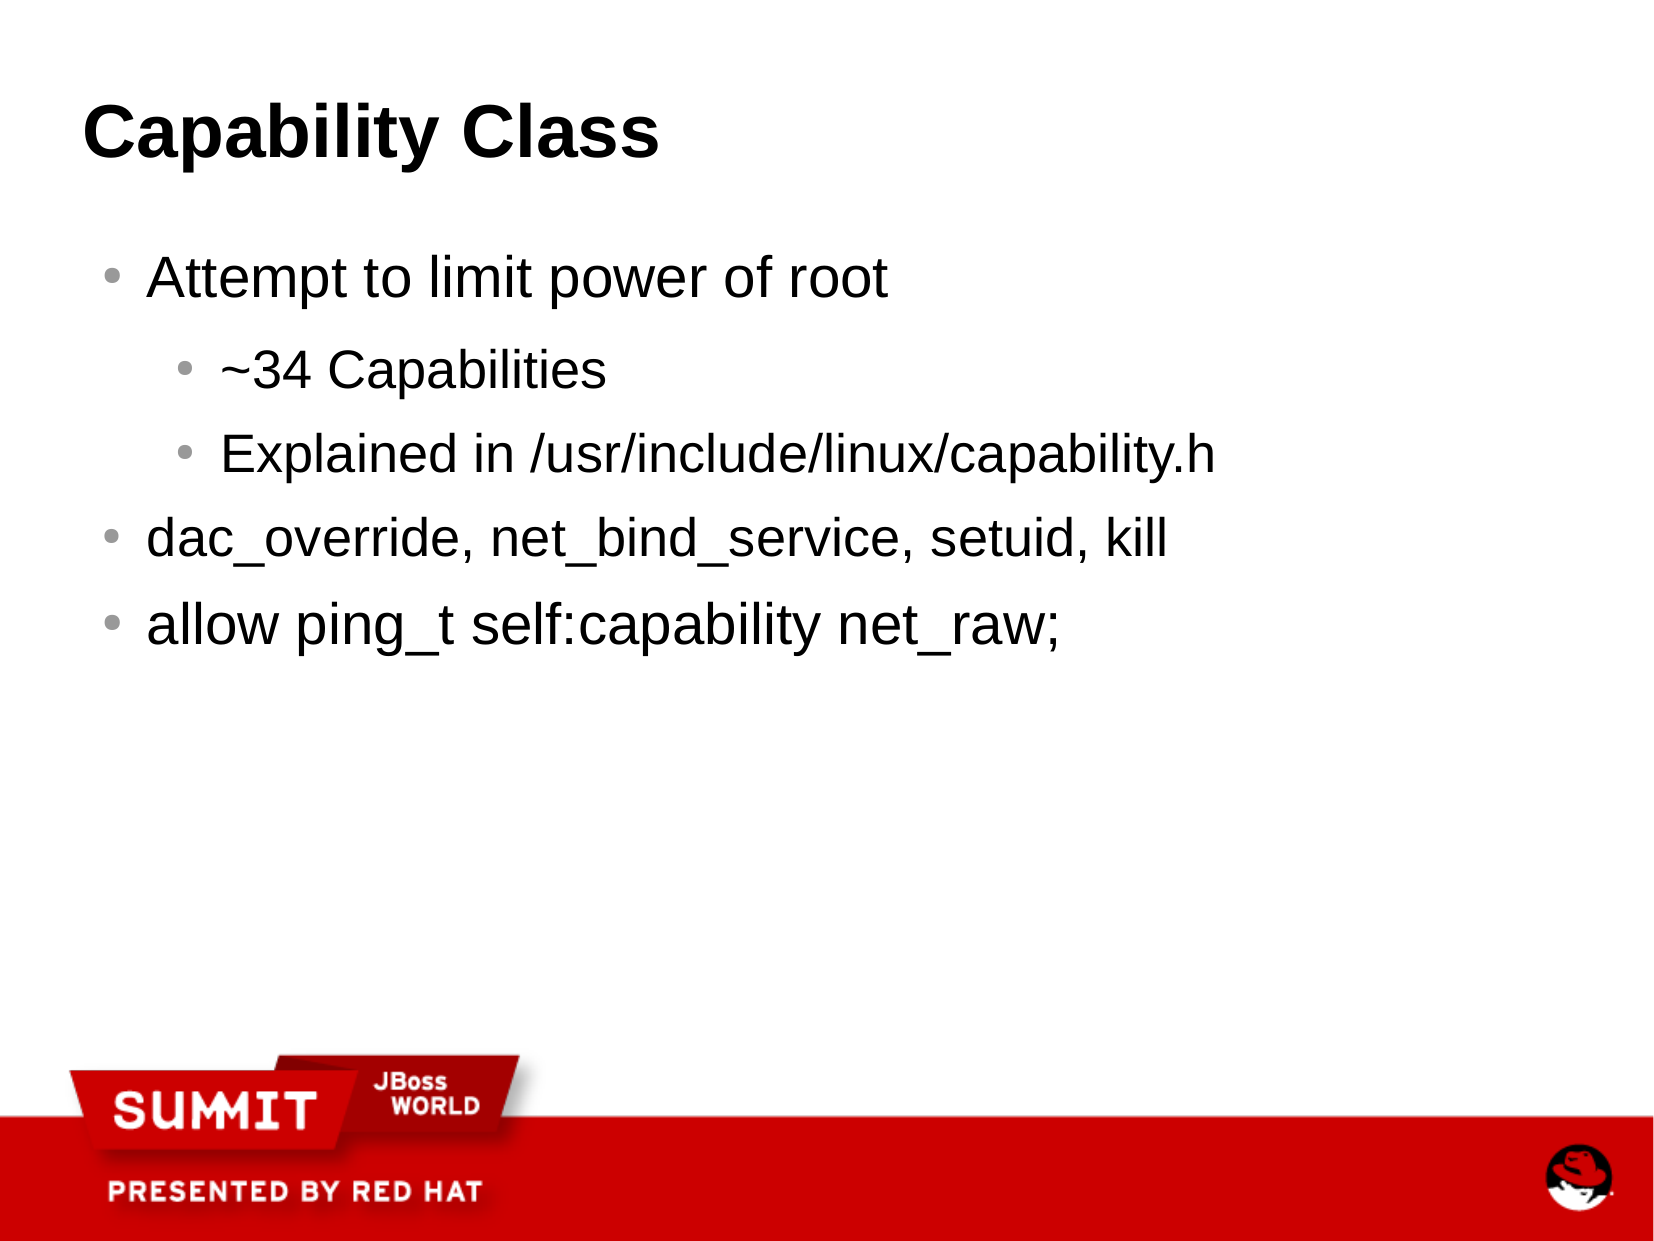

# Capability Class
Attempt to limit power of root
~34 Capabilities
Explained in /usr/include/linux/capability.h
dac_override, net_bind_service, setuid, kill
allow ping_t self:capability net_raw;